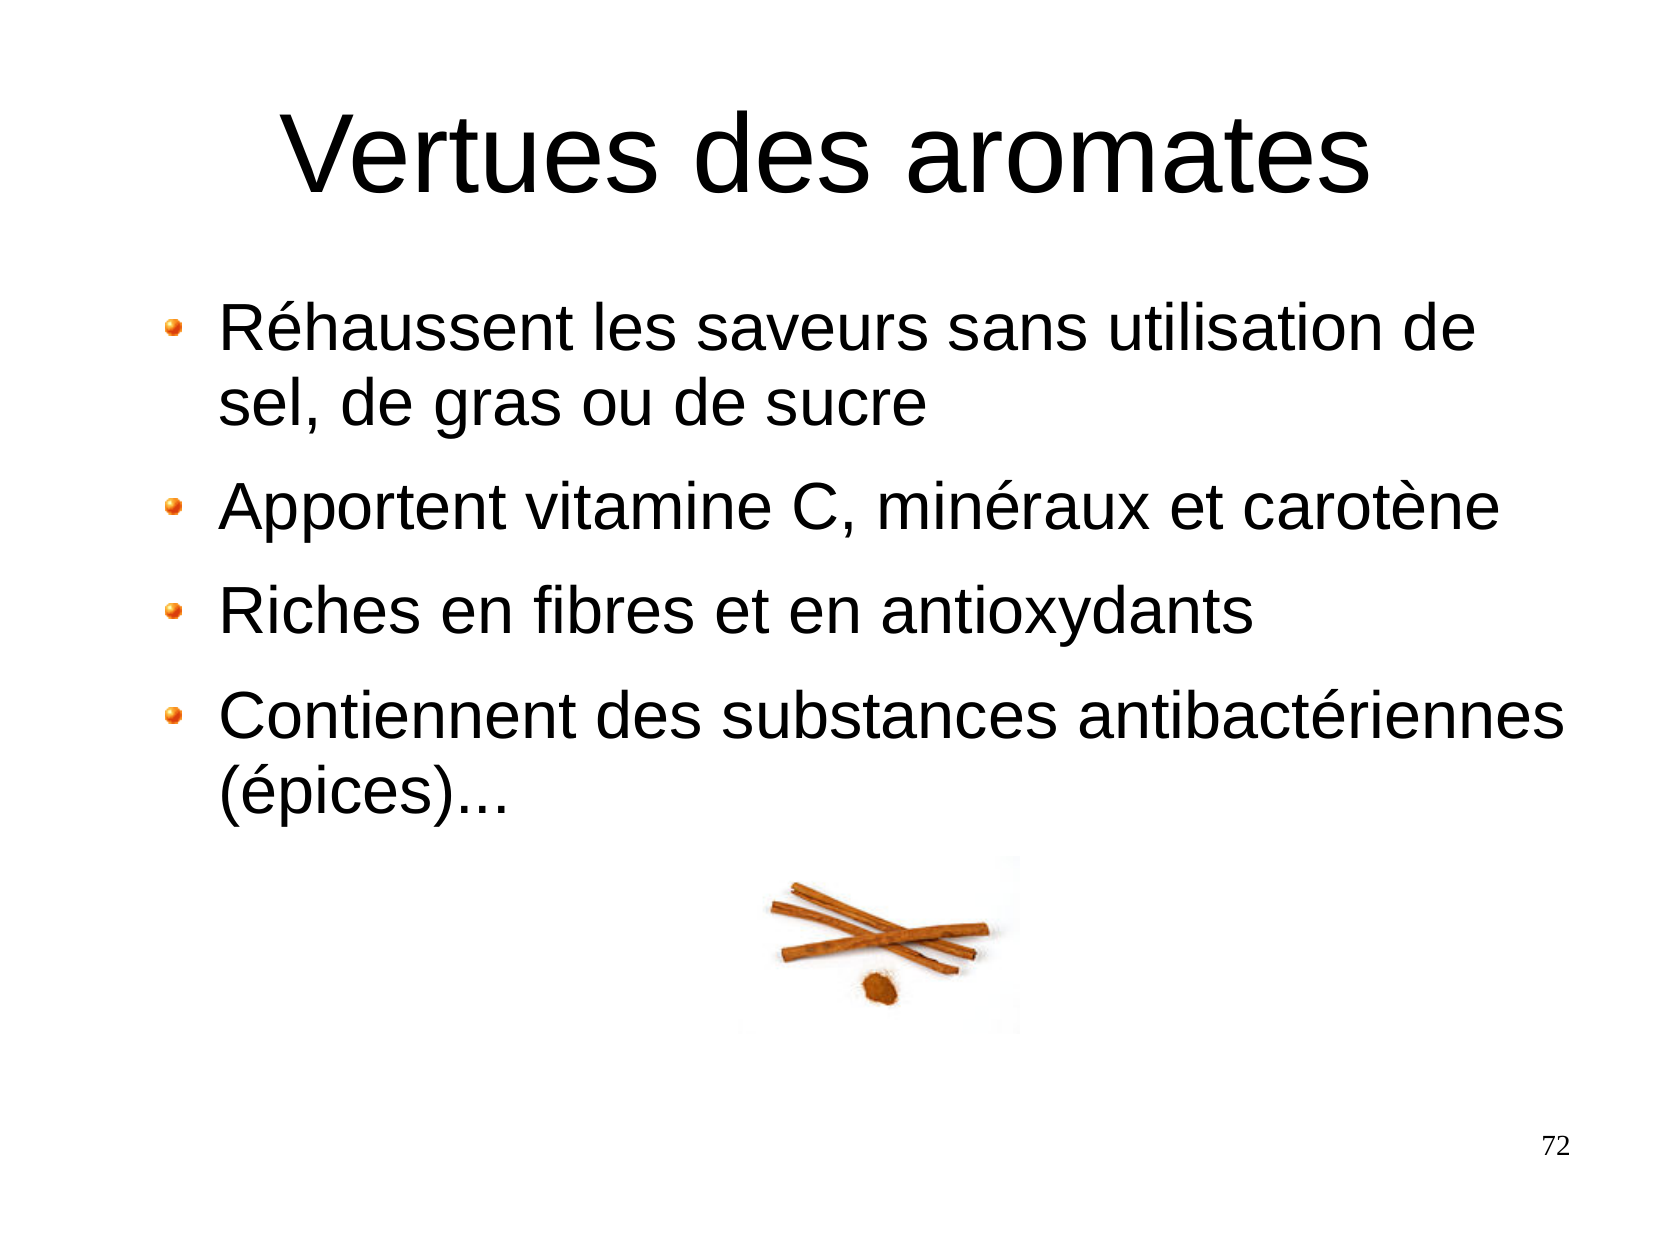

# Vertues des aromates
Réhaussent les saveurs sans utilisation de sel, de gras ou de sucre
Apportent vitamine C, minéraux et carotène
Riches en fibres et en antioxydants
Contiennent des substances antibactériennes (épices)...
72